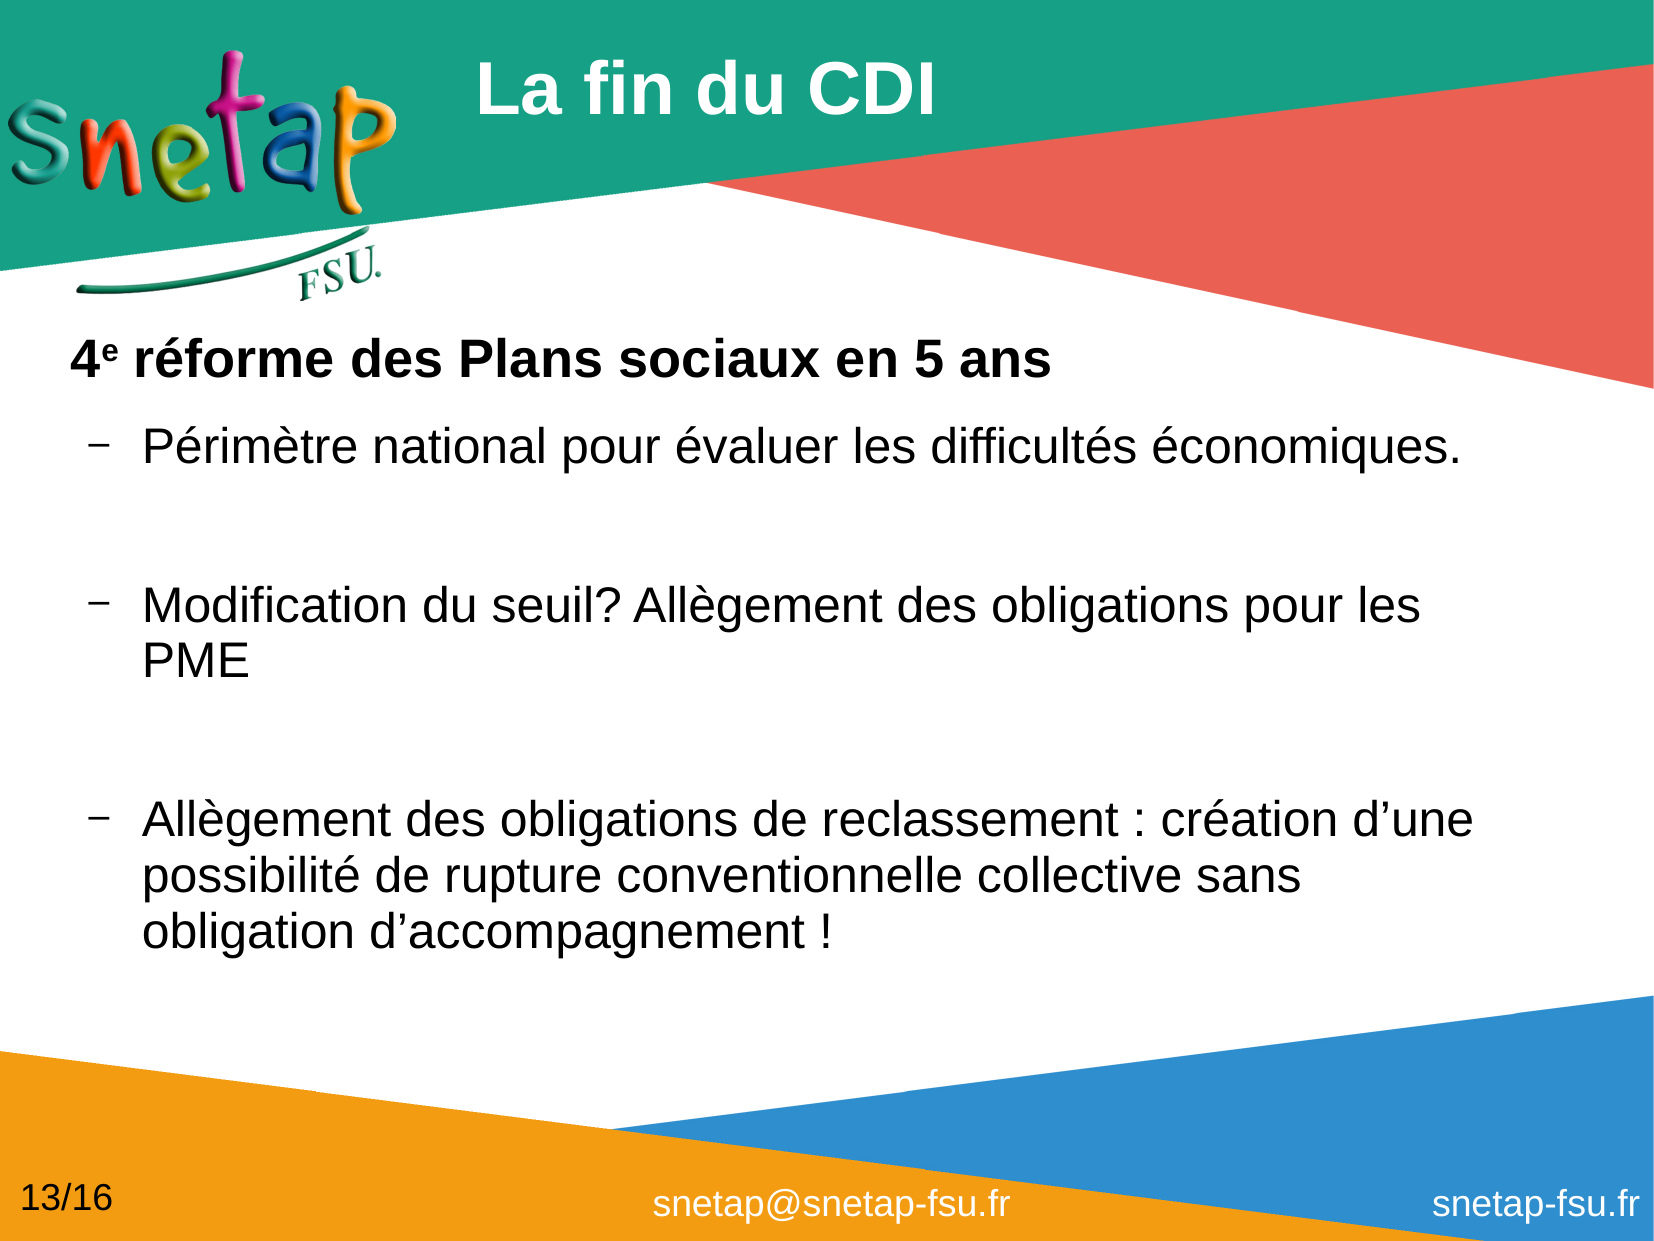

La fin du CDI
# 4e réforme des Plans sociaux en 5 ans
Périmètre national pour évaluer les difficultés économiques.
Modification du seuil? Allègement des obligations pour les PME
Allègement des obligations de reclassement : création d’une possibilité de rupture conventionnelle collective sans obligation d’accompagnement !